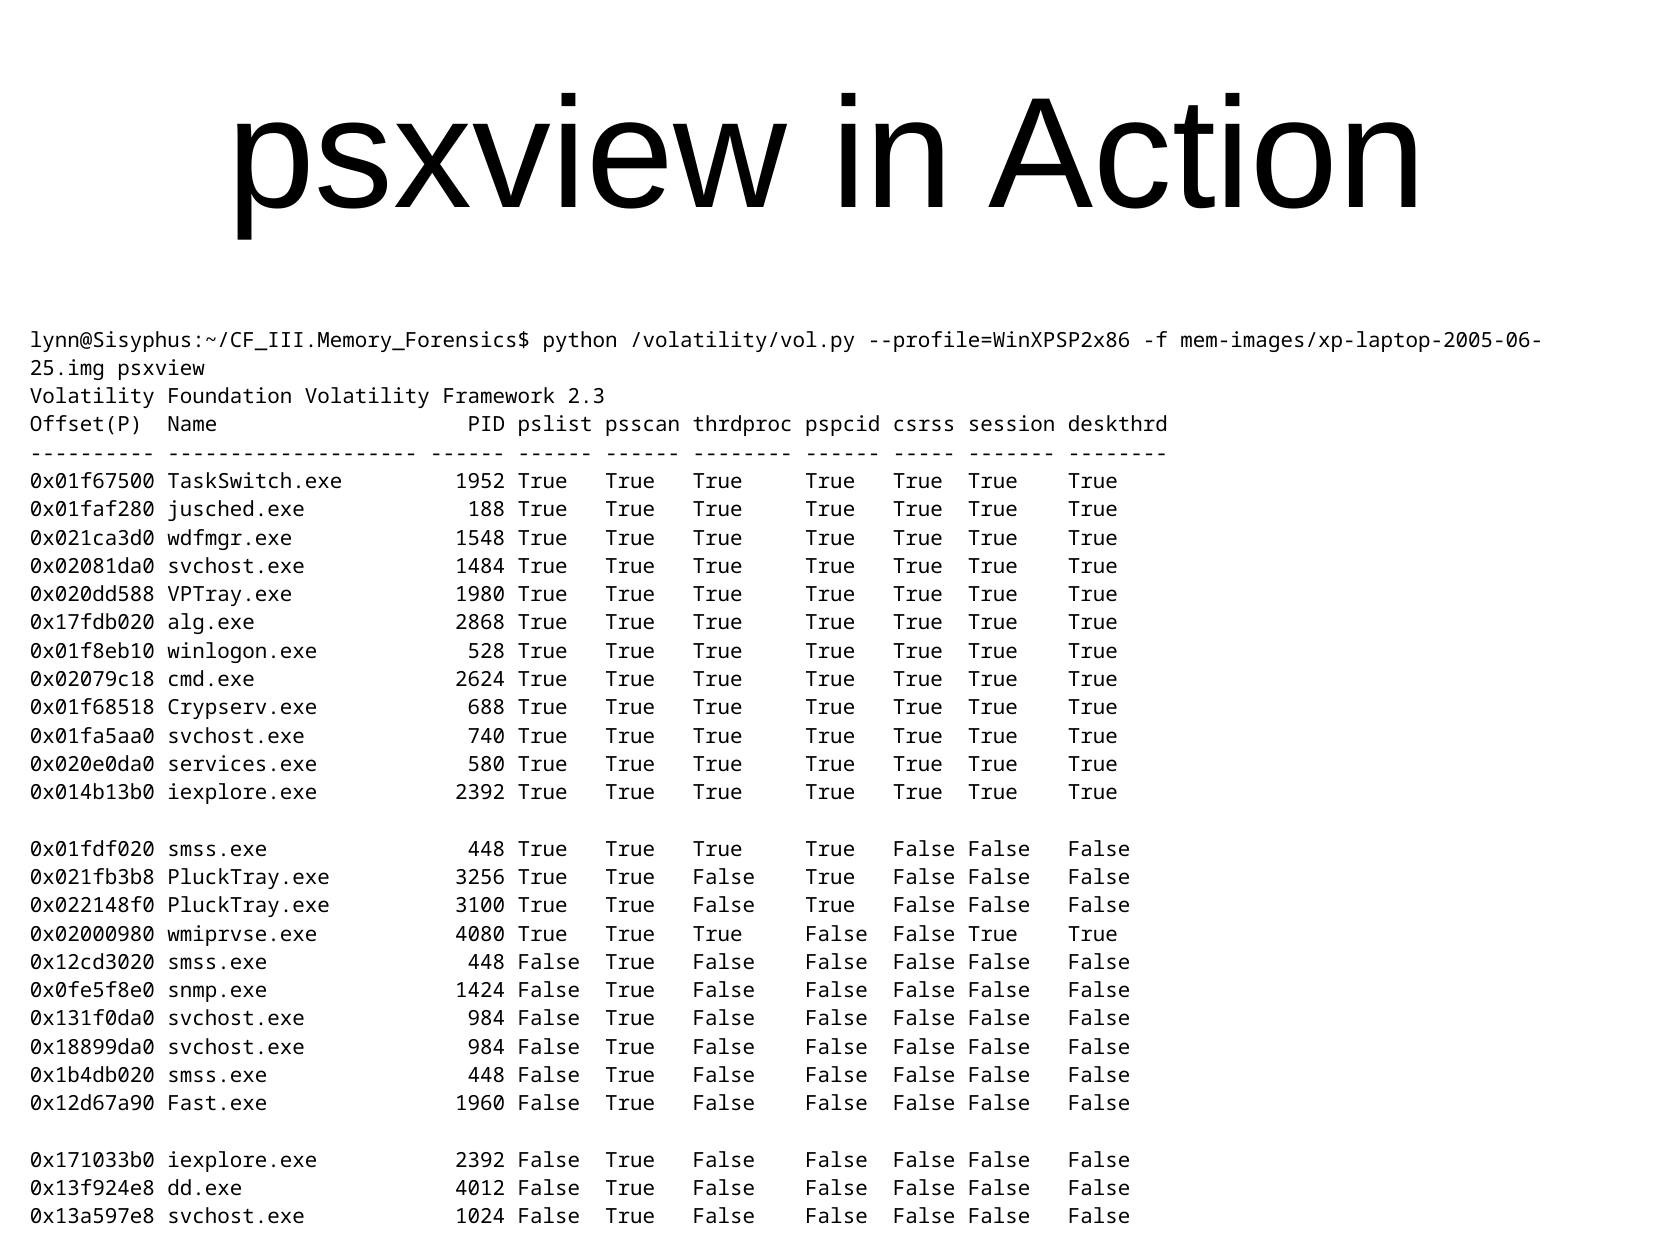

# psxview in Action
lynn@Sisyphus:~/CF_III.Memory_Forensics$ python /volatility/vol.py --profile=WinXPSP2x86 -f mem-images/xp-laptop-2005-06-25.img psxview
Volatility Foundation Volatility Framework 2.3
Offset(P) Name PID pslist psscan thrdproc pspcid csrss session deskthrd
---------- -------------------- ------ ------ ------ -------- ------ ----- ------- --------
0x01f67500 TaskSwitch.exe 1952 True True True True True True True
0x01faf280 jusched.exe 188 True True True True True True True
0x021ca3d0 wdfmgr.exe 1548 True True True True True True True
0x02081da0 svchost.exe 1484 True True True True True True True
0x020dd588 VPTray.exe 1980 True True True True True True True
0x17fdb020 alg.exe 2868 True True True True True True True
0x01f8eb10 winlogon.exe 528 True True True True True True True
0x02079c18 cmd.exe 2624 True True True True True True True
0x01f68518 Crypserv.exe 688 True True True True True True True
0x01fa5aa0 svchost.exe 740 True True True True True True True
0x020e0da0 services.exe 580 True True True True True True True
0x014b13b0 iexplore.exe 2392 True True True True True True True
0x01fdf020 smss.exe 448 True True True True False False False
0x021fb3b8 PluckTray.exe 3256 True True False True False False False
0x022148f0 PluckTray.exe 3100 True True False True False False False
0x02000980 wmiprvse.exe 4080 True True True False False True True
0x12cd3020 smss.exe 448 False True False False False False False
0x0fe5f8e0 snmp.exe 1424 False True False False False False False
0x131f0da0 svchost.exe 984 False True False False False False False
0x18899da0 svchost.exe 984 False True False False False False False
0x1b4db020 smss.exe 448 False True False False False False False
0x12d67a90 Fast.exe 1960 False True False False False False False
0x171033b0 iexplore.exe 2392 False True False False False False False
0x13f924e8 dd.exe 4012 False True False False False False False
0x13a597e8 svchost.exe 1024 False True False False False False False